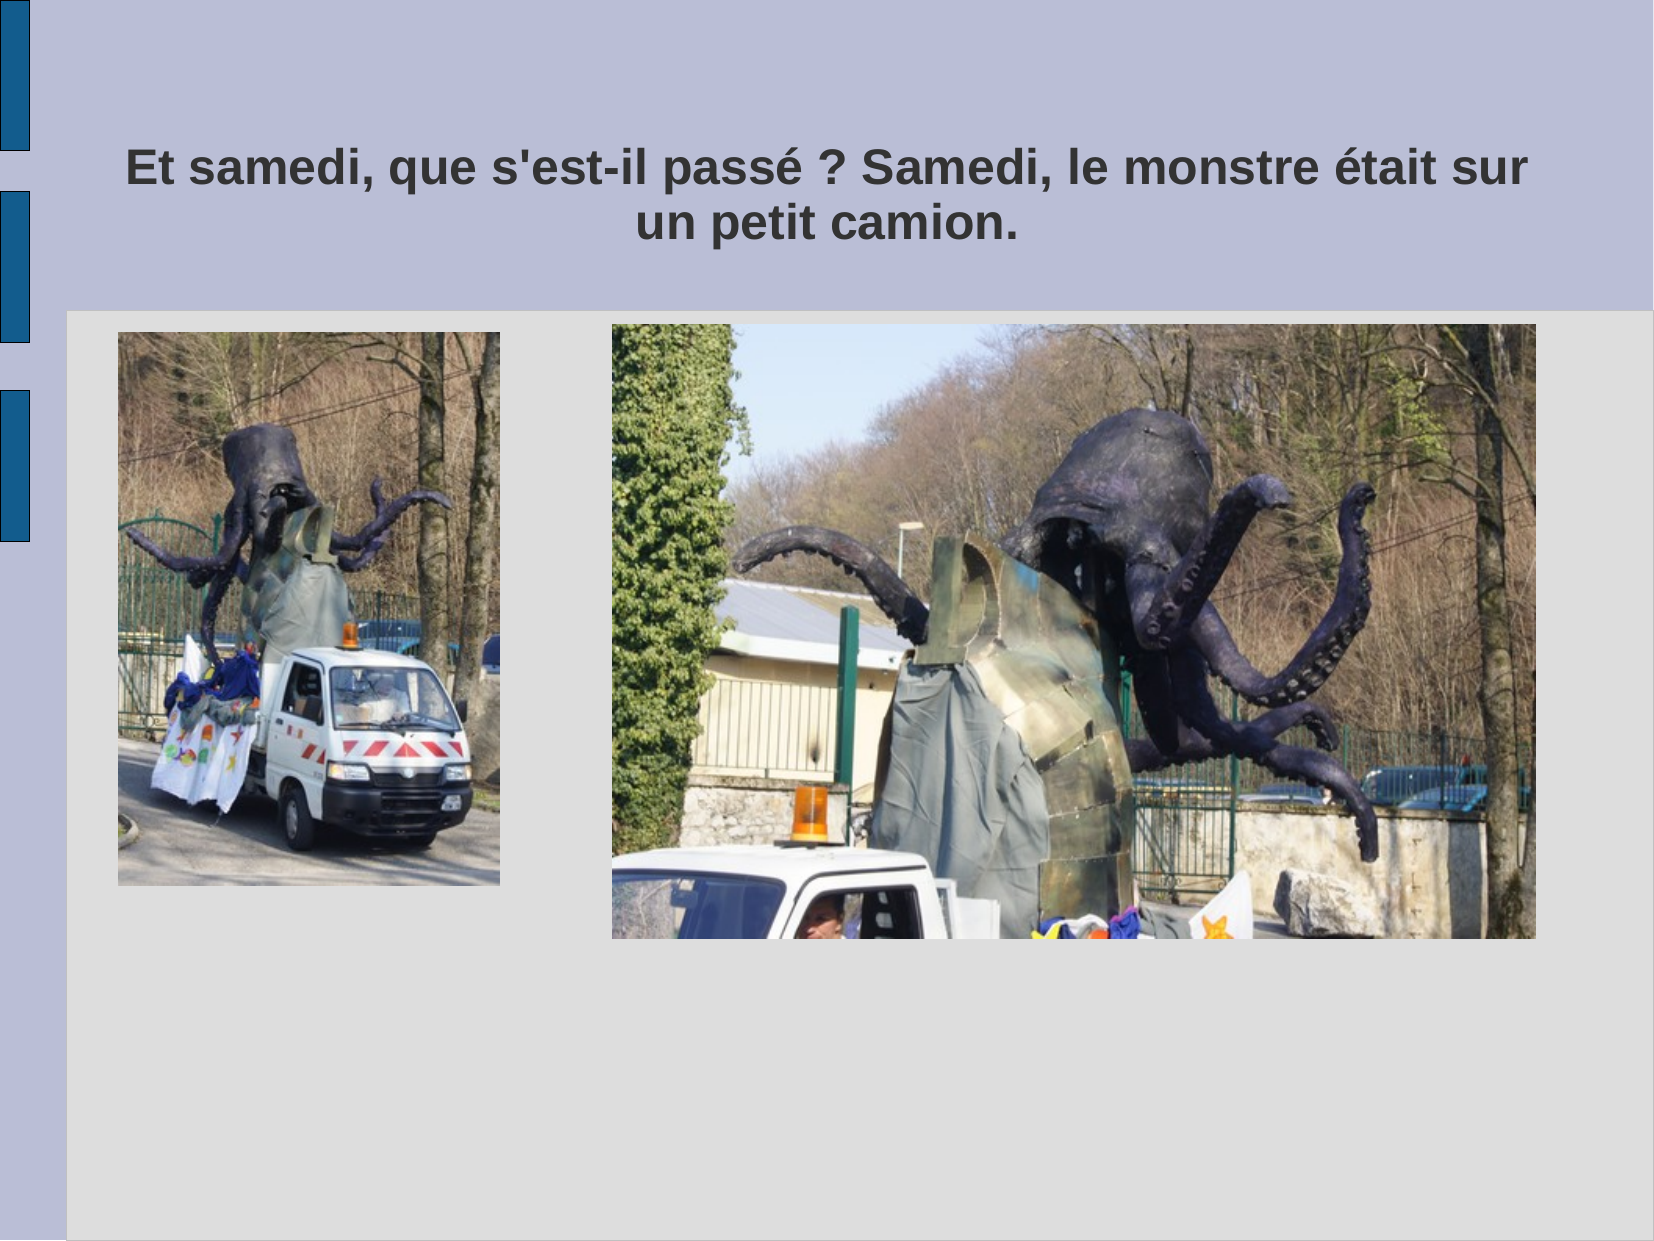

# Et samedi, que s'est-il passé ? Samedi, le monstre était sur un petit camion.